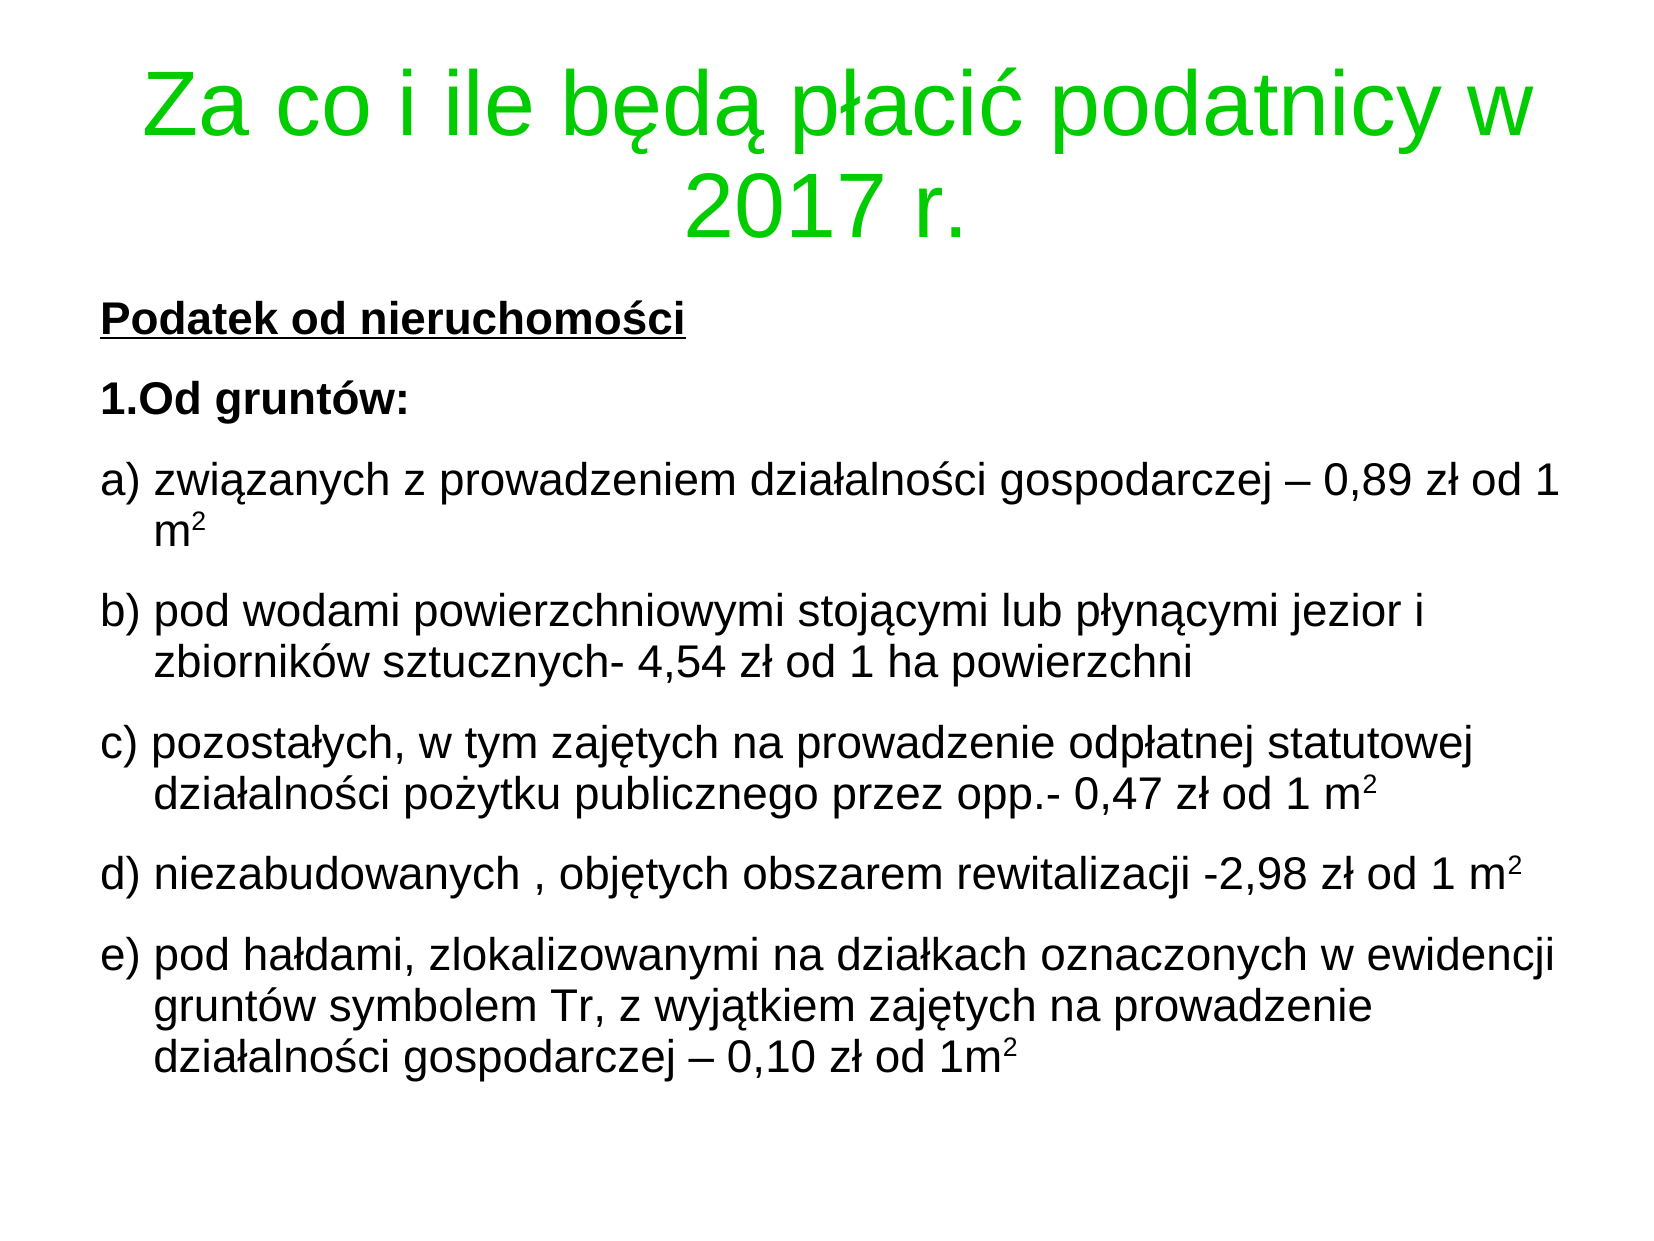

# Za co i ile będą płacić podatnicy w 2017 r.
Podatek od nieruchomości
1.Od gruntów:
a) związanych z prowadzeniem działalności gospodarczej – 0,89 zł od 1 m2
b) pod wodami powierzchniowymi stojącymi lub płynącymi jezior i zbiorników sztucznych- 4,54 zł od 1 ha powierzchni
c) pozostałych, w tym zajętych na prowadzenie odpłatnej statutowej działalności pożytku publicznego przez opp.- 0,47 zł od 1 m2
d) niezabudowanych , objętych obszarem rewitalizacji -2,98 zł od 1 m2
e) pod hałdami, zlokalizowanymi na działkach oznaczonych w ewidencji gruntów symbolem Tr, z wyjątkiem zajętych na prowadzenie działalności gospodarczej – 0,10 zł od 1m2